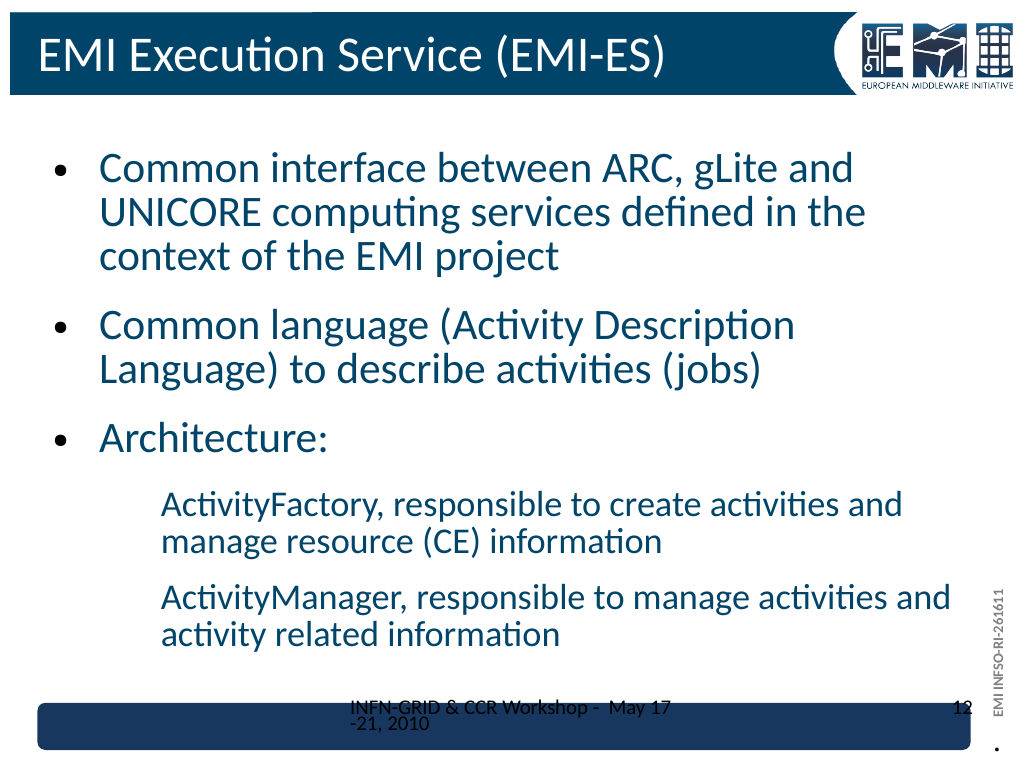

# EMI Execution Service (EMI-ES)
Common interface between ARC, gLite and UNICORE computing services defined in the context of the EMI project
Common language (Activity Description Language) to describe activities (jobs)
Architecture:
ActivityFactory, responsible to create activities and manage resource (CE) information
ActivityManager, responsible to manage activities and activity related information
INFN-GRID & CCR Workshop - May 17-21, 2010
12